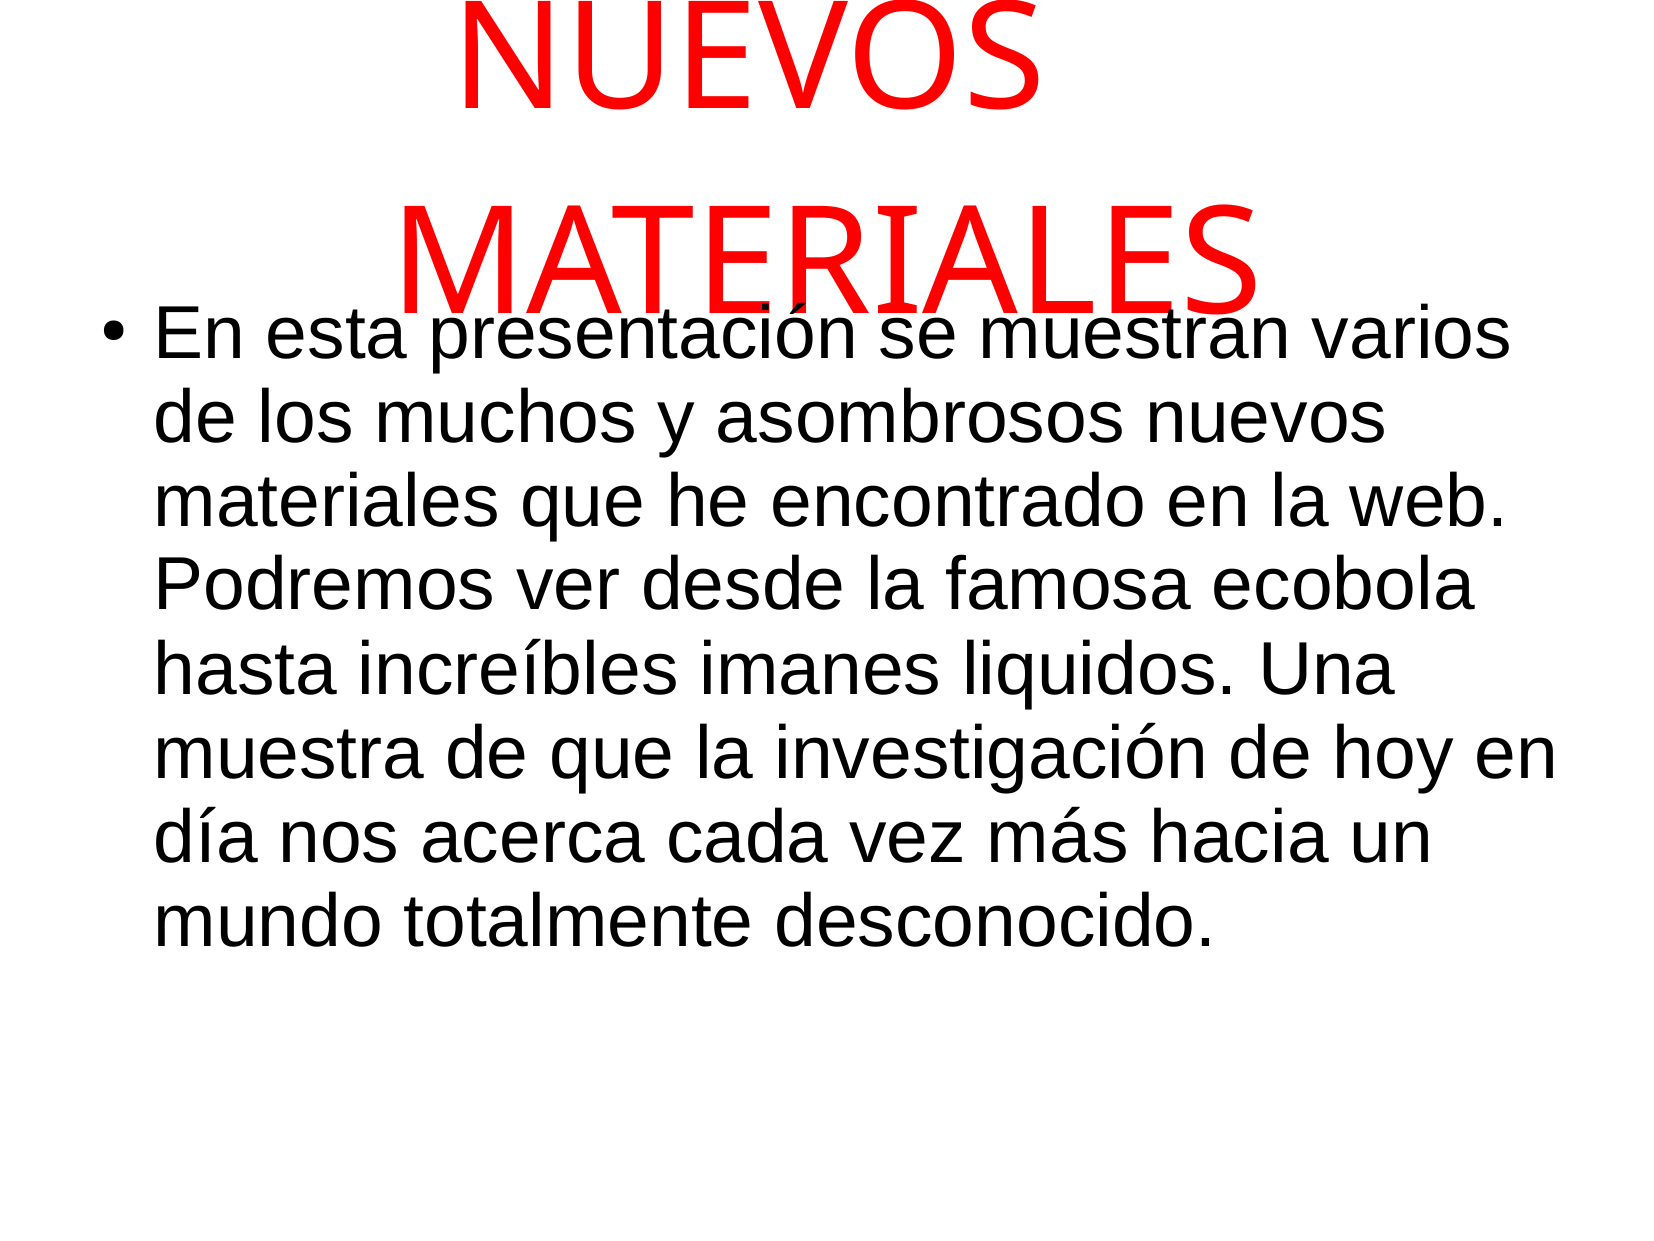

# NUEVOS MATERIALES
En esta presentación se muestran varios de los muchos y asombrosos nuevos materiales que he encontrado en la web. Podremos ver desde la famosa ecobola hasta increíbles imanes liquidos. Una muestra de que la investigación de hoy en día nos acerca cada vez más hacia un mundo totalmente desconocido.